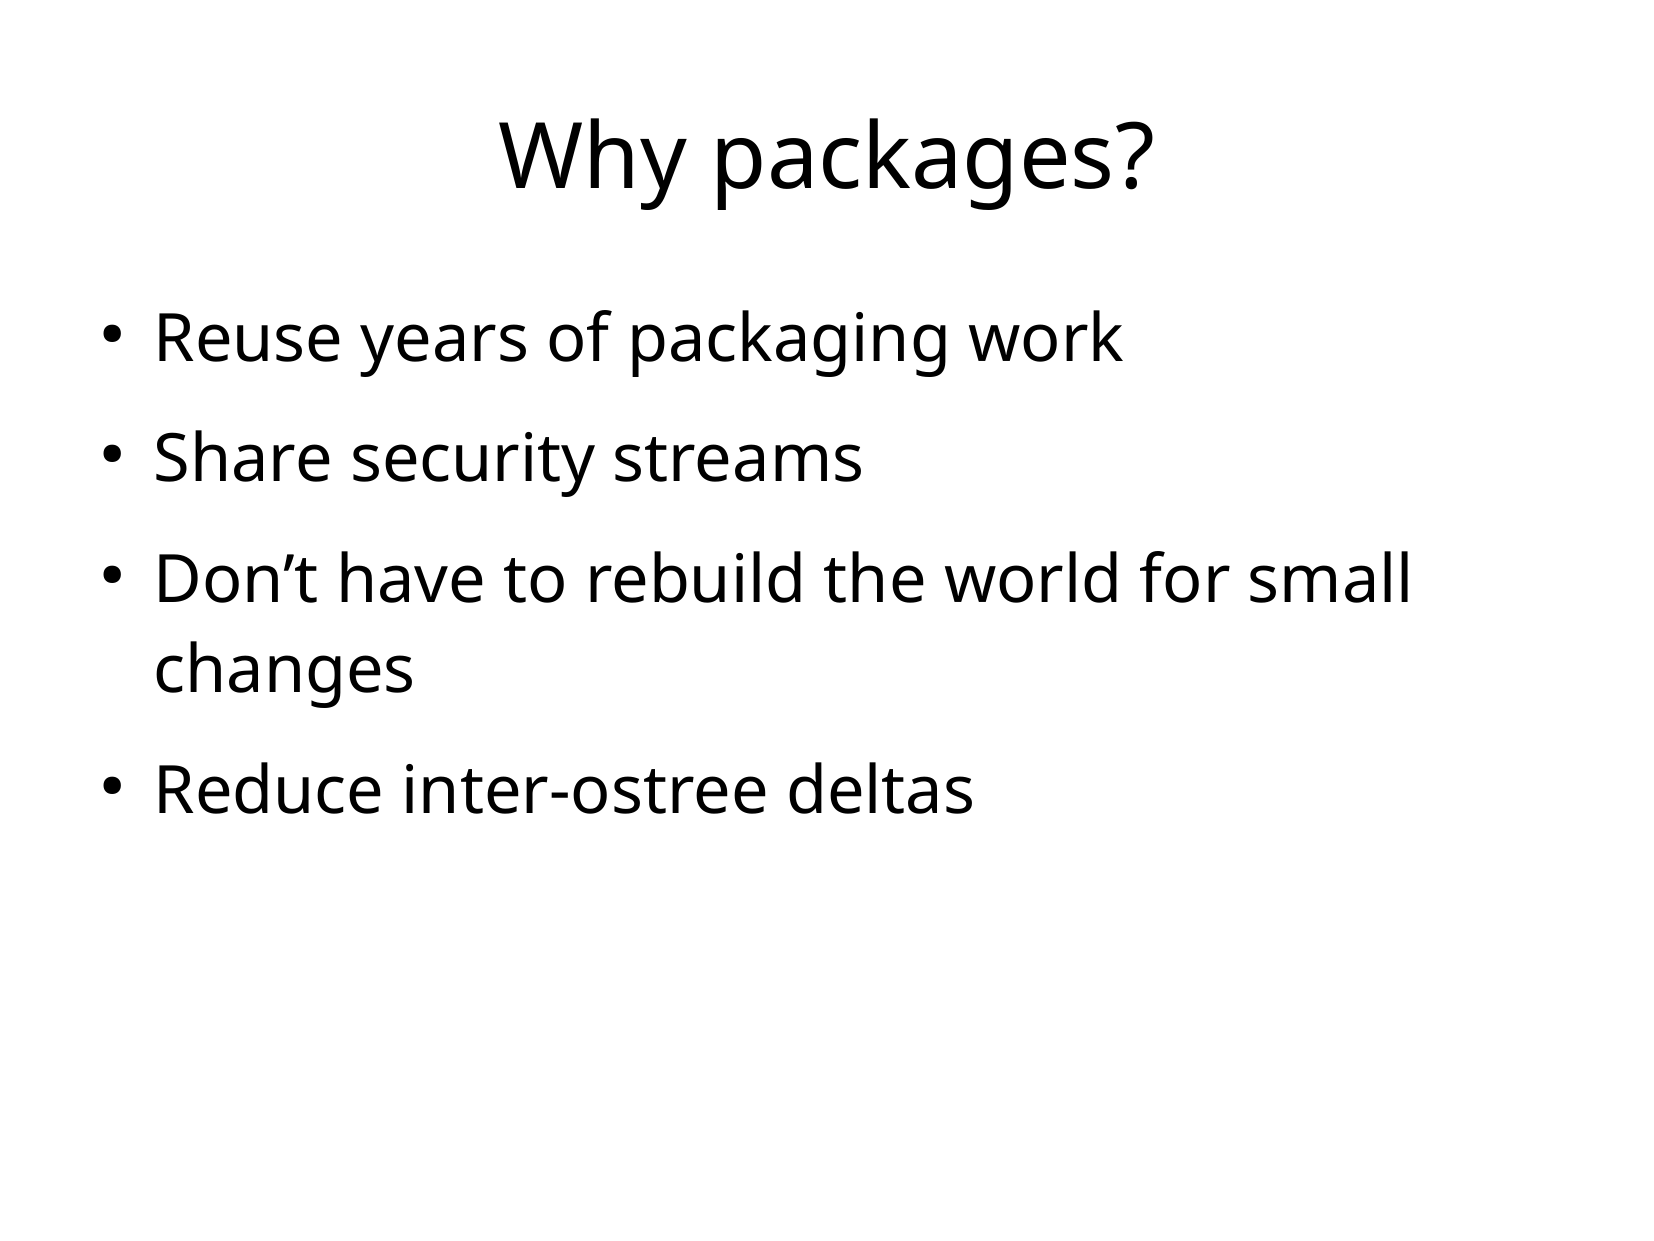

# Why packages?
Reuse years of packaging work
Share security streams
Don’t have to rebuild the world for small changes
Reduce inter-ostree deltas